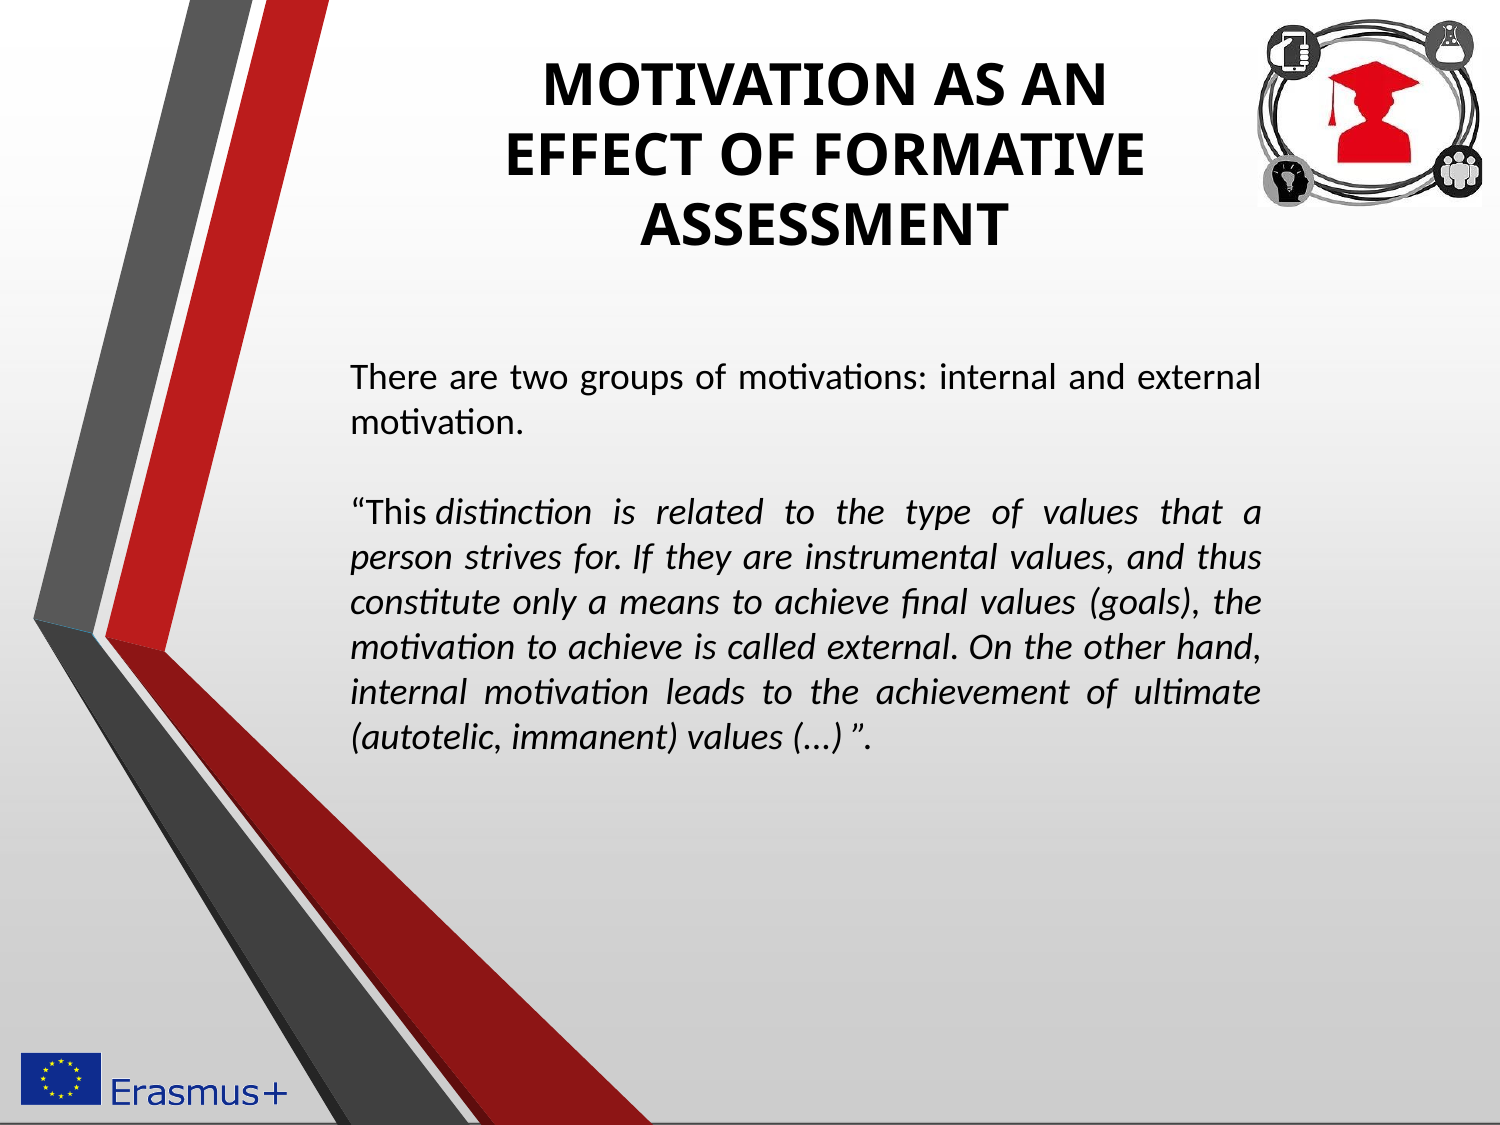

# MOTIVATION AS AN EFFECT OF FORMATIVE ASSESSMENT
There are two groups of motivations: internal and external motivation.
“This distinction is related to the type of values ​​that a person strives for. If they are instrumental values, and thus constitute only a means to achieve final values ​​(goals), the motivation to achieve is called external. On the other hand, internal motivation leads to the achievement of ultimate (autotelic, immanent) values ​​(...) ”.